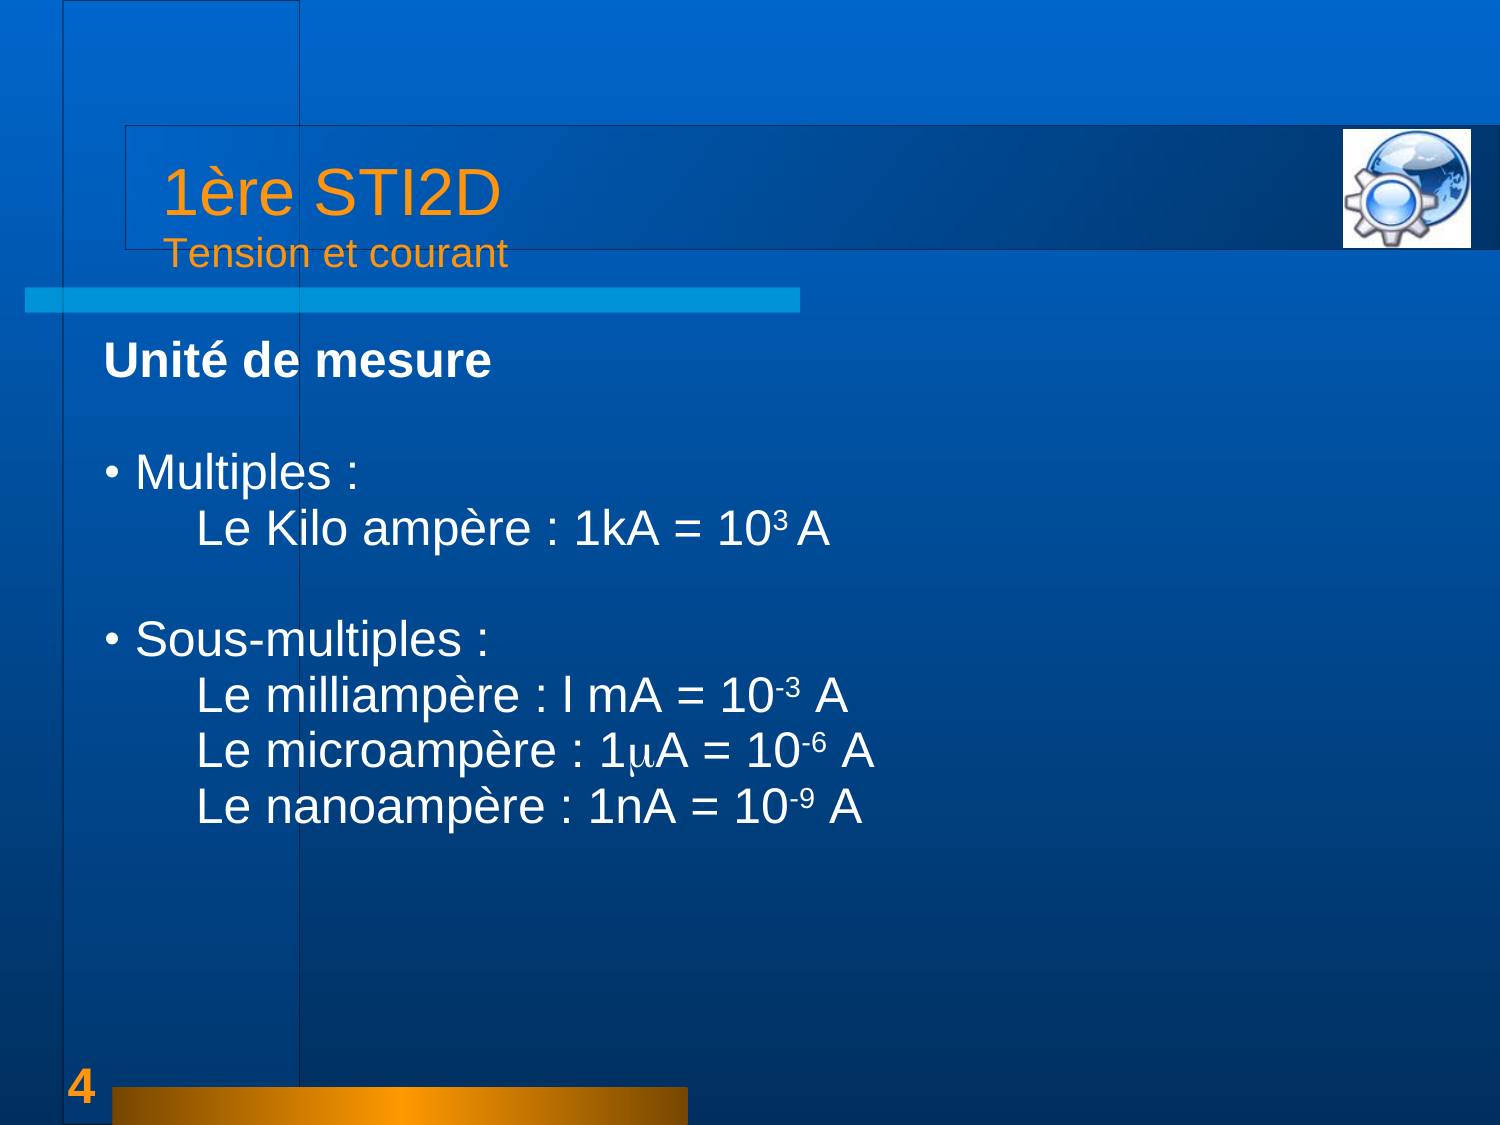

Unité de mesure
 Multiples :
Le Kilo ampère : 1kA = 103 A
 Sous-multiples :
Le milliampère : l mA = 10-3 A
Le microampère : 1A = 10-6 A
Le nanoampère : 1nA = 10-9 A